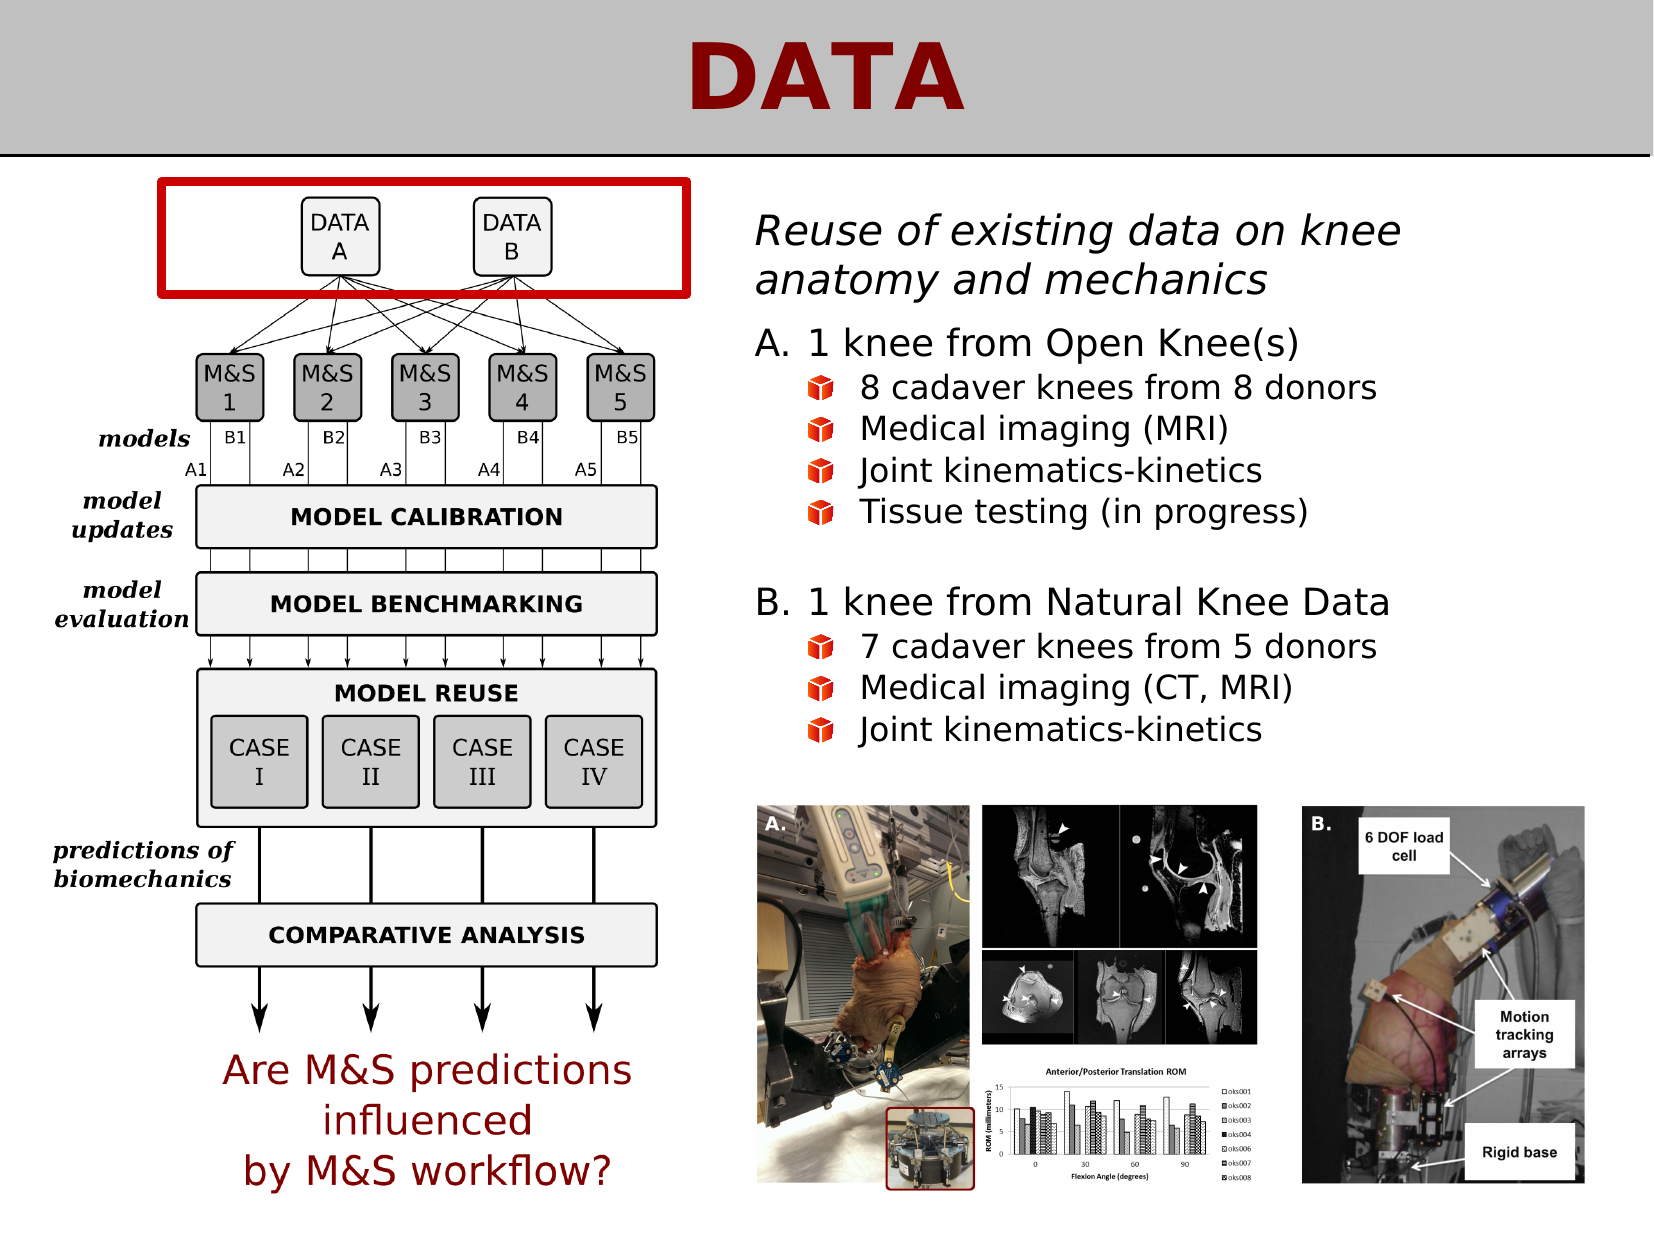

DATA
Reuse of existing data on knee anatomy and mechanics
1 knee from Open Knee(s)
8 cadaver knees from 8 donors
Medical imaging (MRI)
Joint kinematics-kinetics
Tissue testing (in progress)
1 knee from Natural Knee Data
7 cadaver knees from 5 donors
Medical imaging (CT, MRI)
Joint kinematics-kinetics